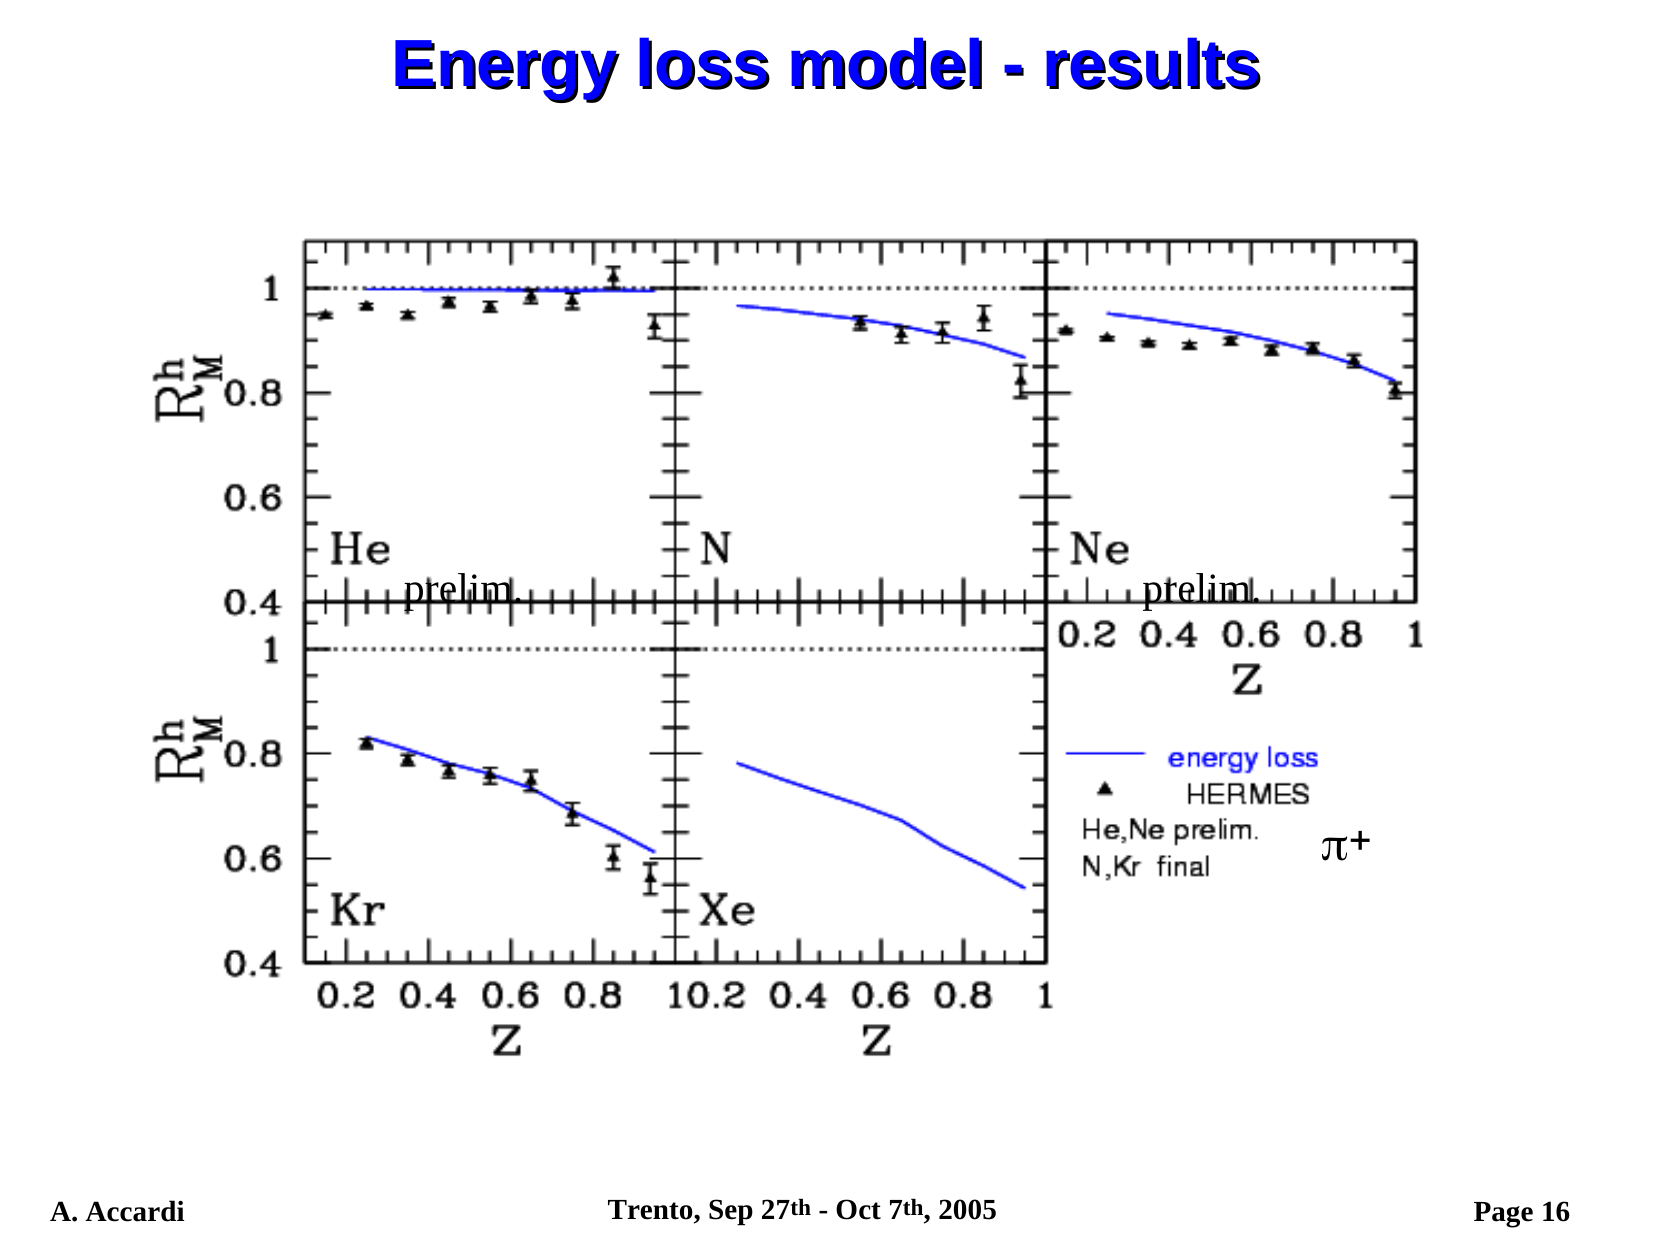

Energy loss model - results
prelim.
prelim.
p+
A. Accardi
Trento, Sep 27th - Oct 7th, 2005
Page